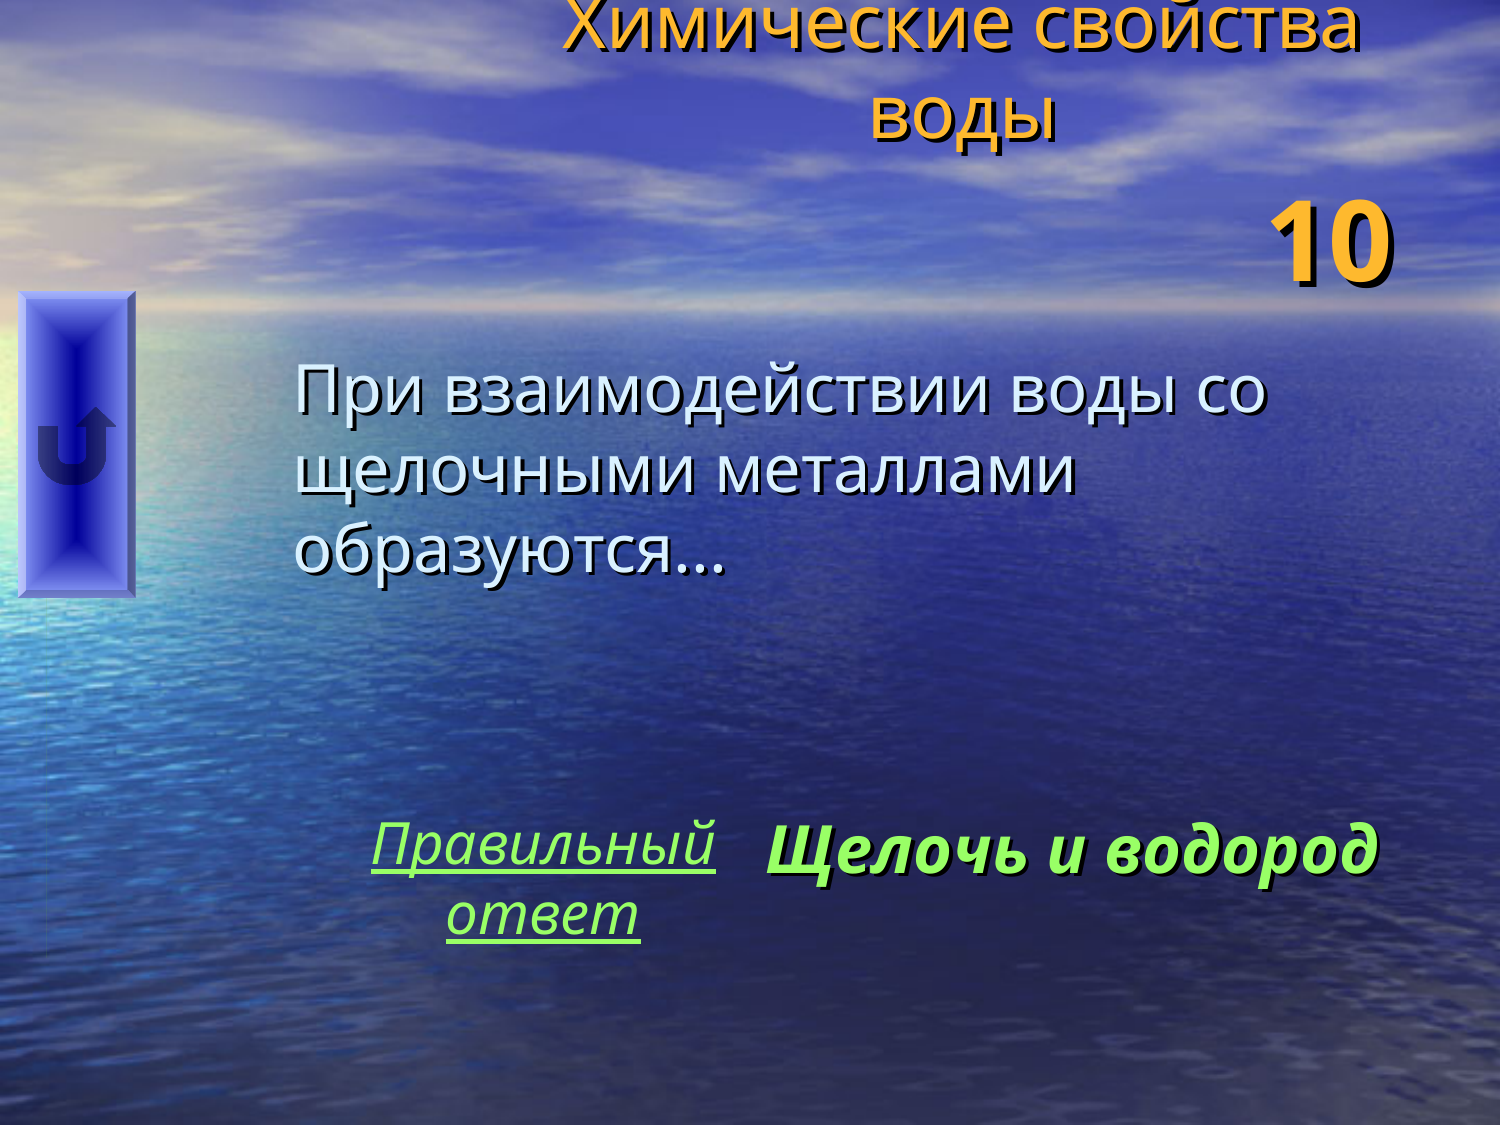

# Химические свойства воды
10
При взаимодействии воды со щелочными металлами образуются...
Щелочь и водород
Правильный ответ